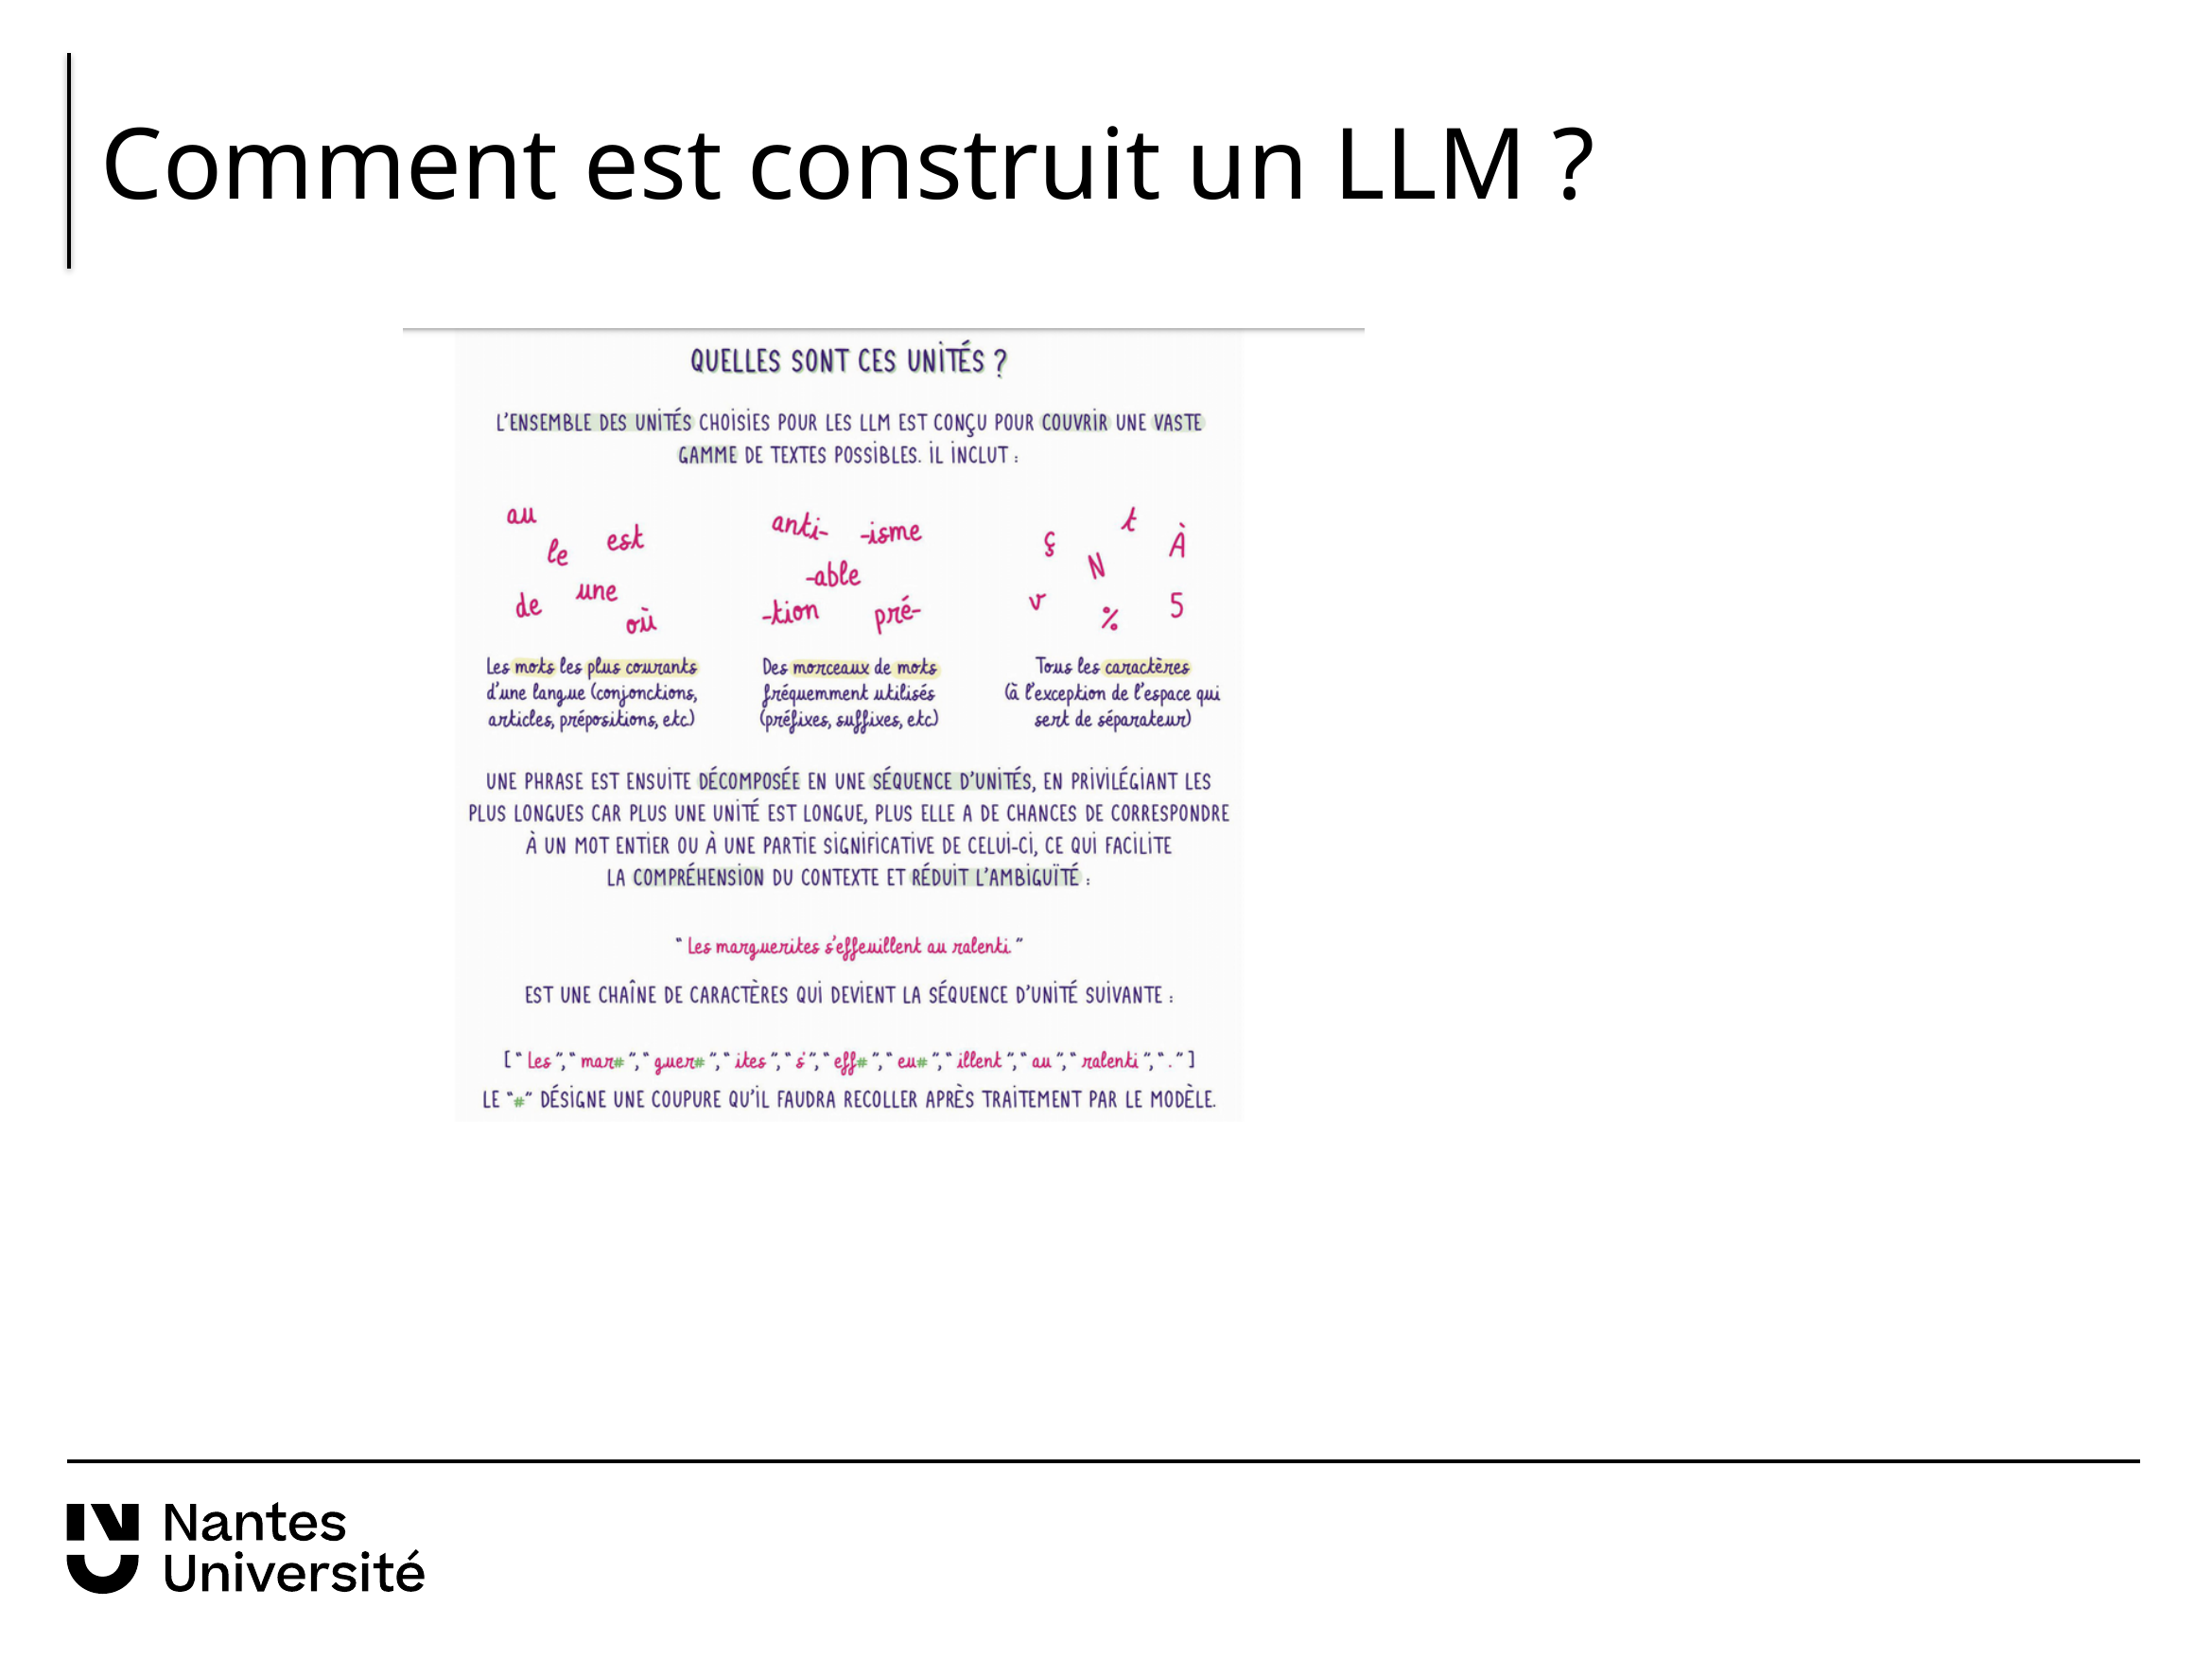

# Comment est construit un LLM ?